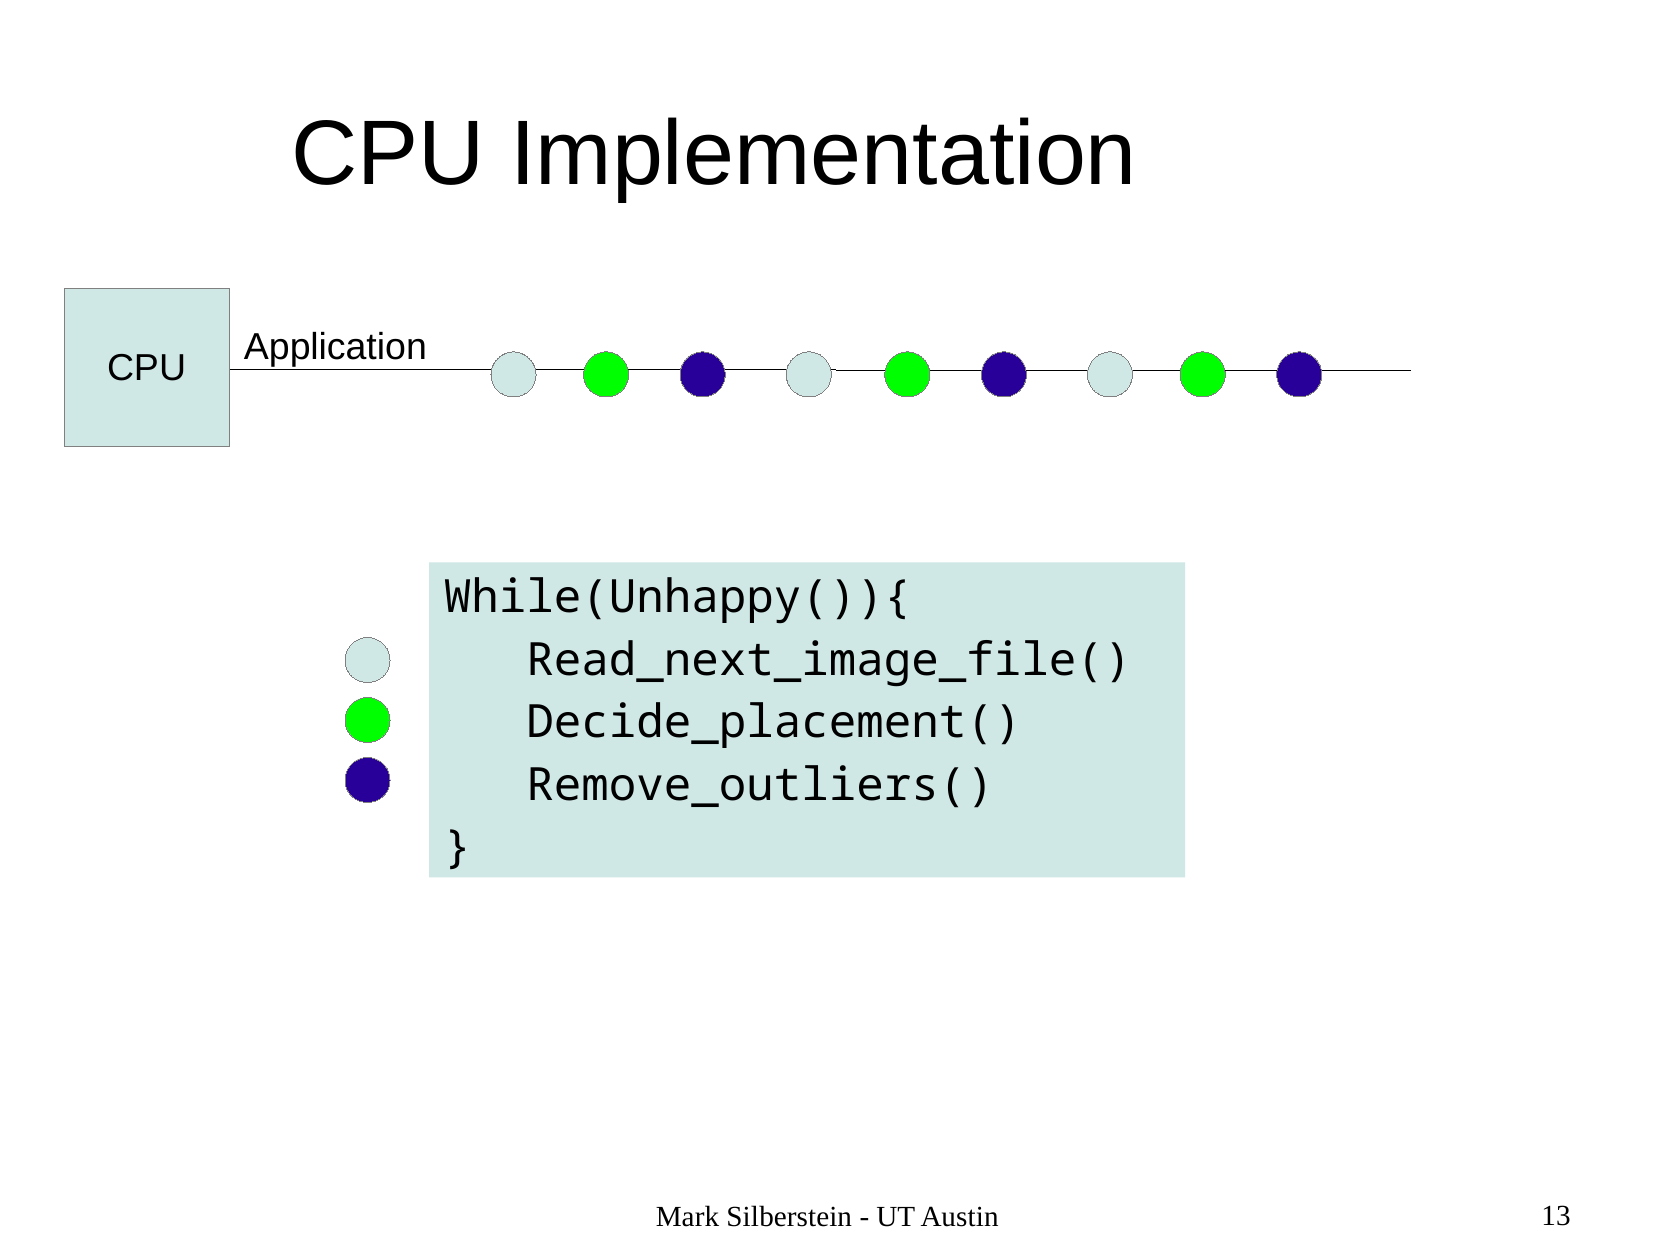

# CPU Implementation
CPU
CPU
CPU
Application
While(Unhappy()){
 Read_next_image_file()
 Decide_placement()
 Remove_outliers()
}
13
Mark Silberstein - UT Austin